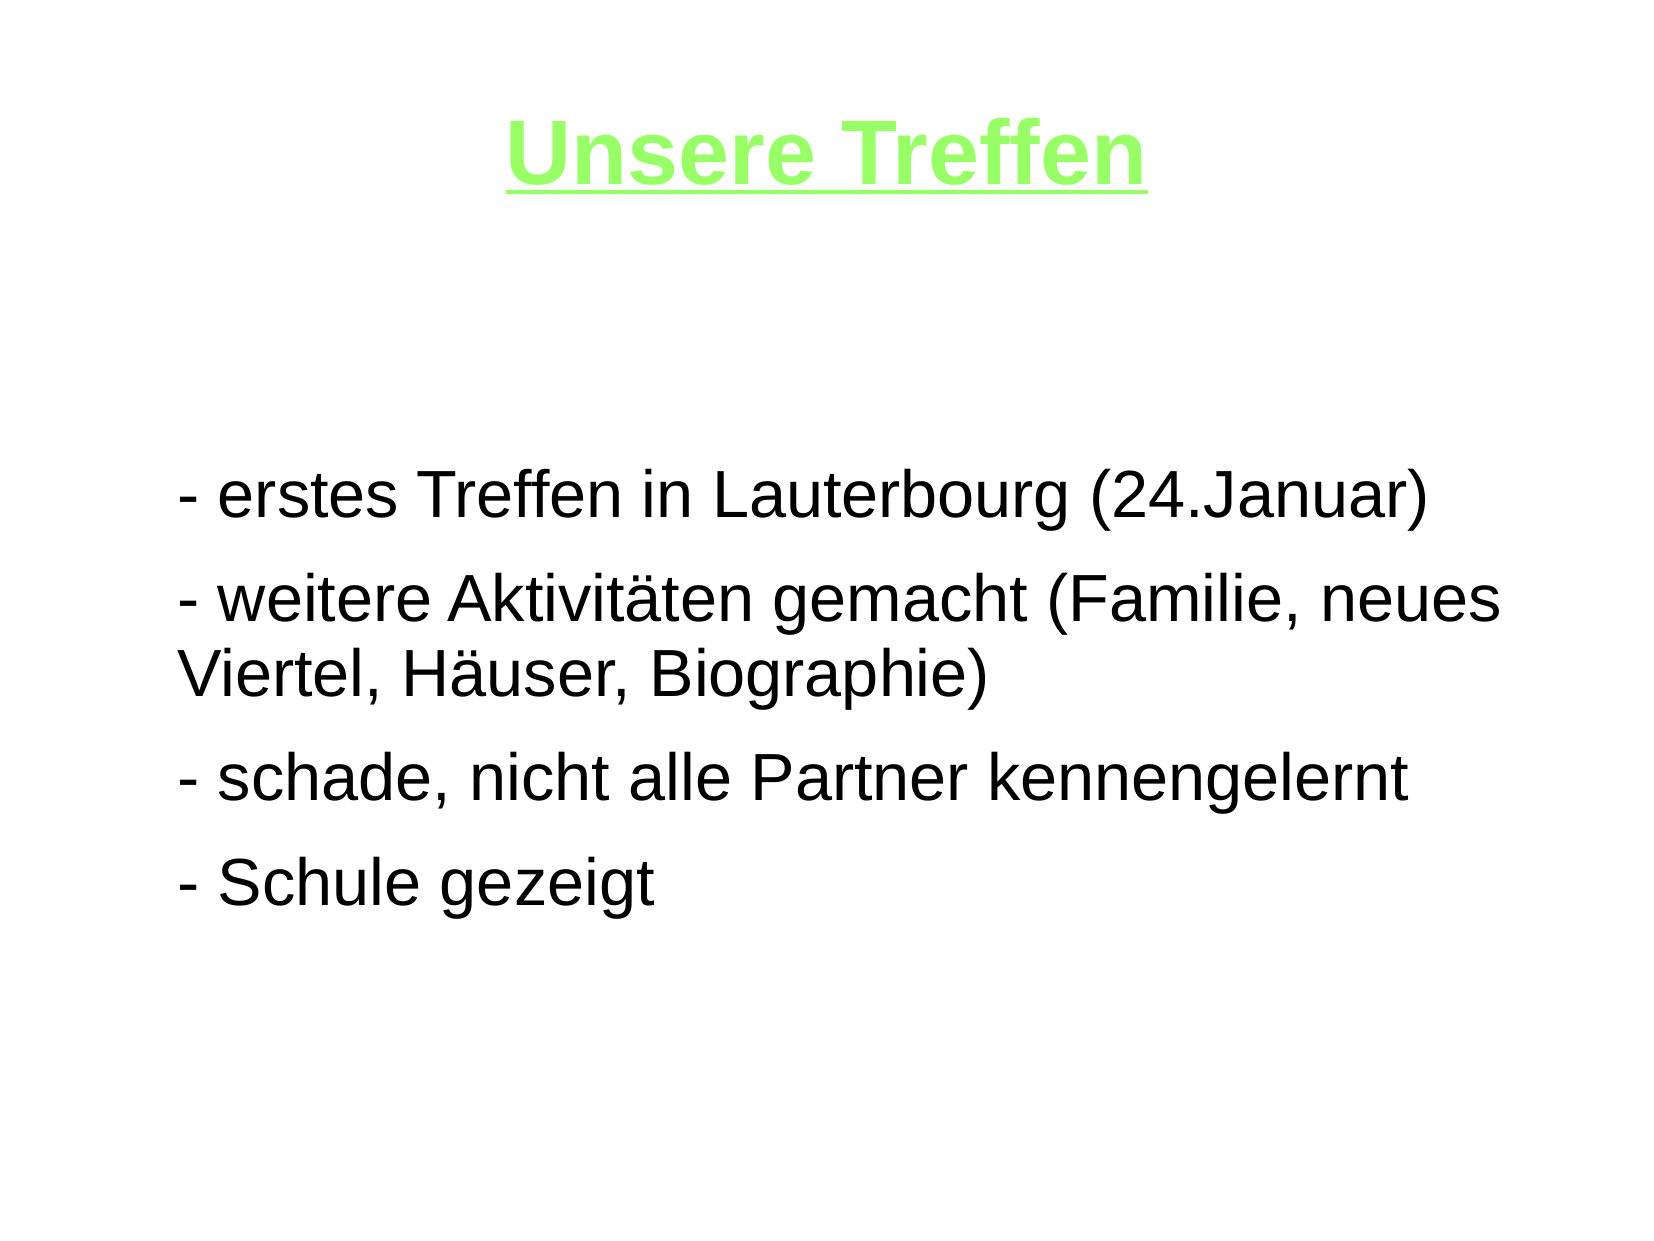

# Unsere Treffen
- erstes Treffen in Lauterbourg (24.Januar)
- weitere Aktivitäten gemacht (Familie, neues Viertel, Häuser, Biographie)
- schade, nicht alle Partner kennengelernt
- Schule gezeigt